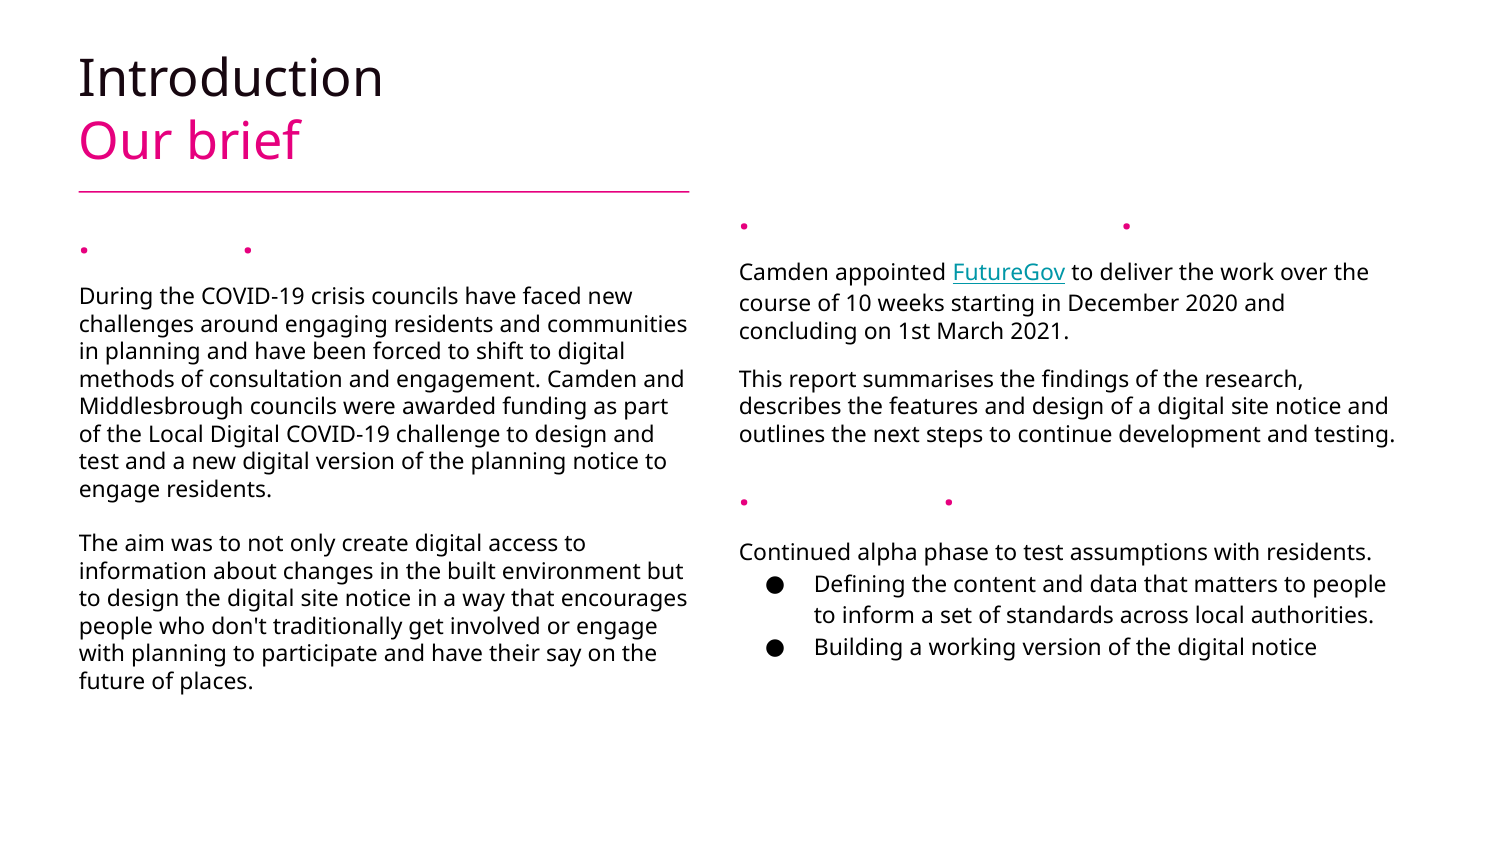

Introduction
Our brief
.Delivering the work.
Camden appointed FutureGov to deliver the work over the course of 10 weeks starting in December 2020 and concluding on 1st March 2021.
This report summarises the findings of the research, describes the features and design of a digital site notice and outlines the next steps to continue development and testing.
.What next.
Continued alpha phase to test assumptions with residents.
Defining the content and data that matters to people to inform a set of standards across local authorities.
Building a working version of the digital notice
.Purpose.
During the COVID-19 crisis councils have faced new challenges around engaging residents and communities in planning and have been forced to shift to digital methods of consultation and engagement. Camden and Middlesbrough councils were awarded funding as part of the Local Digital COVID-19 challenge to design and test and a new digital version of the planning notice to engage residents.
The aim was to not only create digital access to information about changes in the built environment but to design the digital site notice in a way that encourages people who don't traditionally get involved or engage with planning to participate and have their say on the future of places.